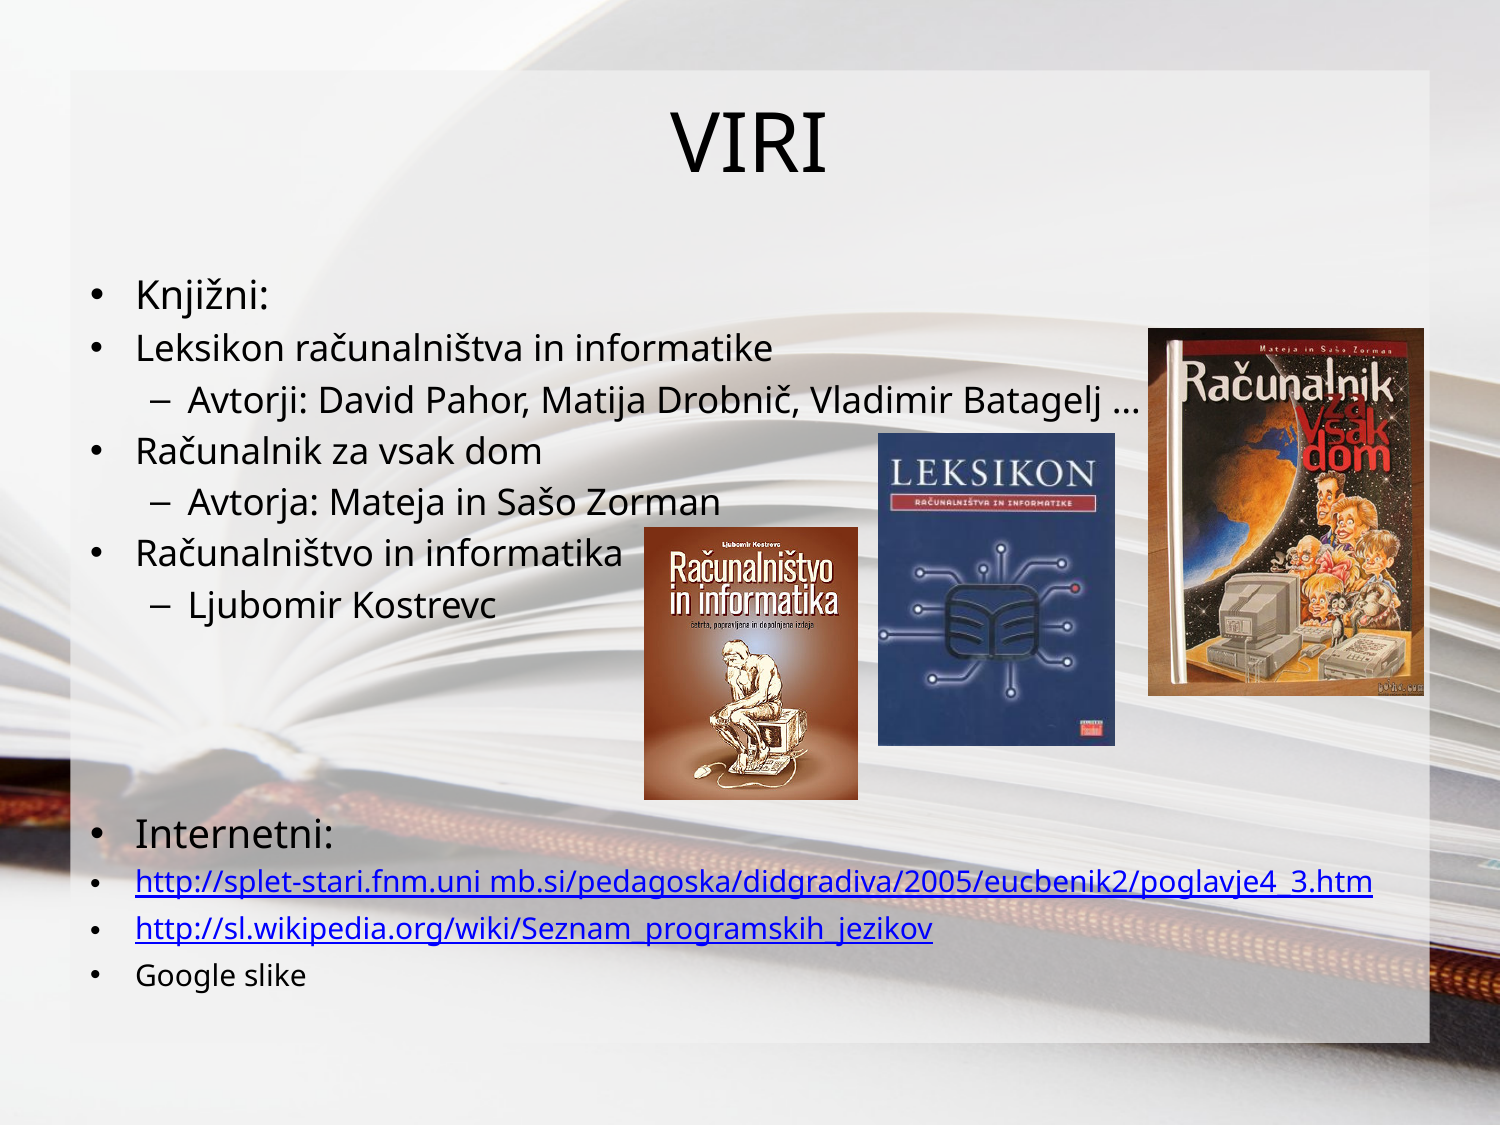

# VIRI
Knjižni:
Leksikon računalništva in informatike
Avtorji: David Pahor, Matija Drobnič, Vladimir Batagelj …
Računalnik za vsak dom
Avtorja: Mateja in Sašo Zorman
Računalništvo in informatika
Ljubomir Kostrevc
Internetni:
http://splet-stari.fnm.uni mb.si/pedagoska/didgradiva/2005/eucbenik2/poglavje4_3.htm
http://sl.wikipedia.org/wiki/Seznam_programskih_jezikov
Google slike